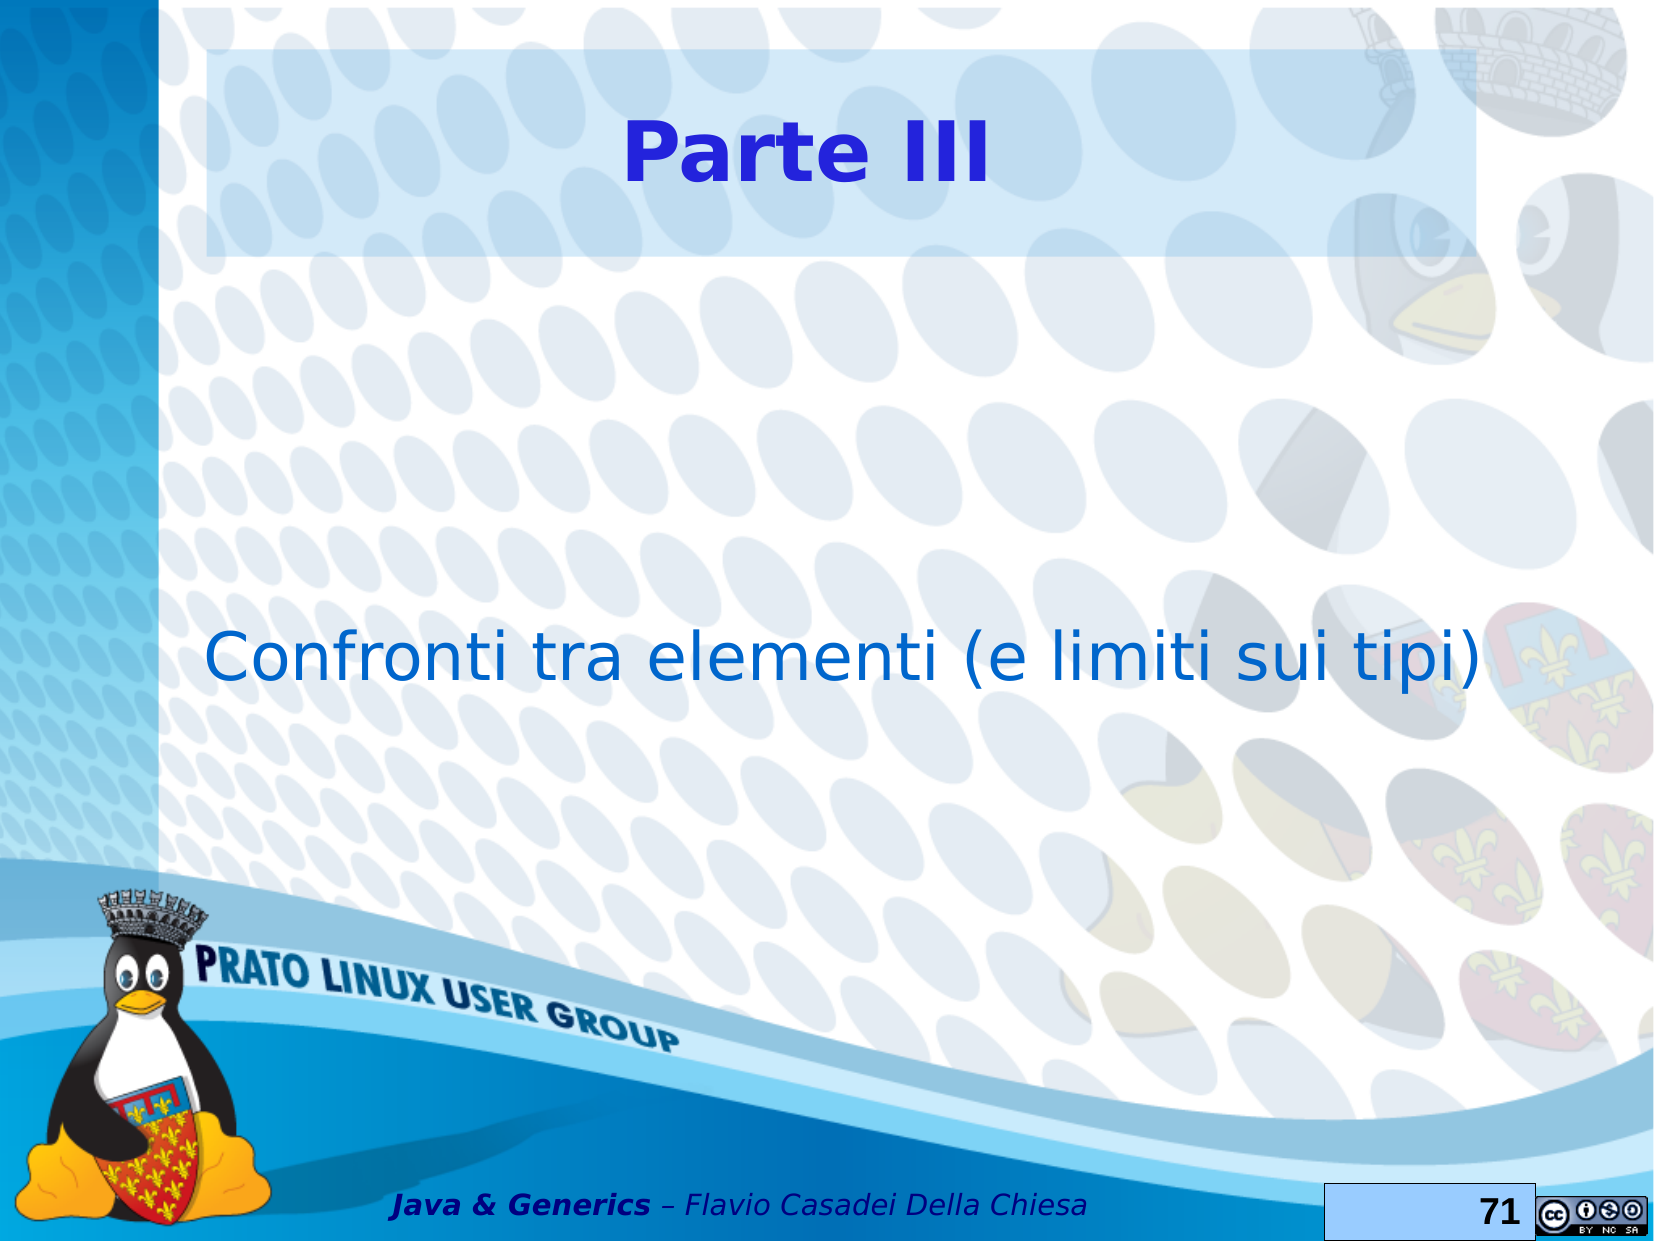

# Parte III
Confronti tra elementi (e limiti sui tipi)